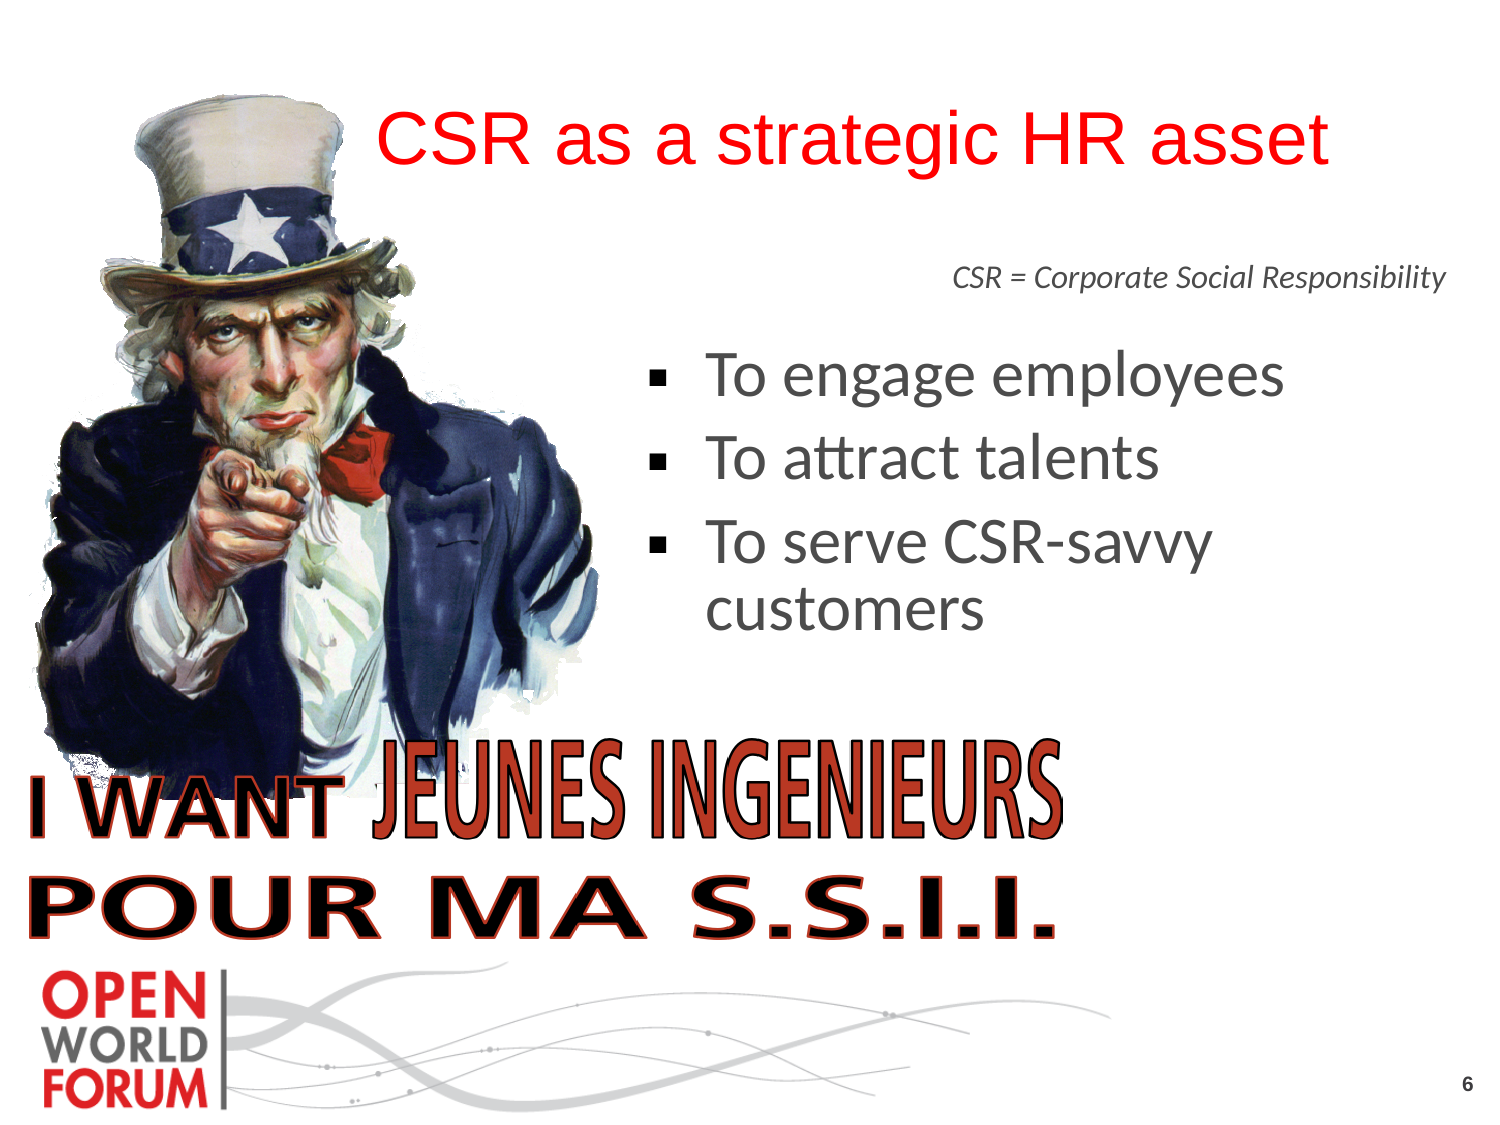

# CSR as a strategic HR asset
CSR = Corporate Social Responsibility
To engage employees
To attract talents
To serve CSR-savvy customers
6